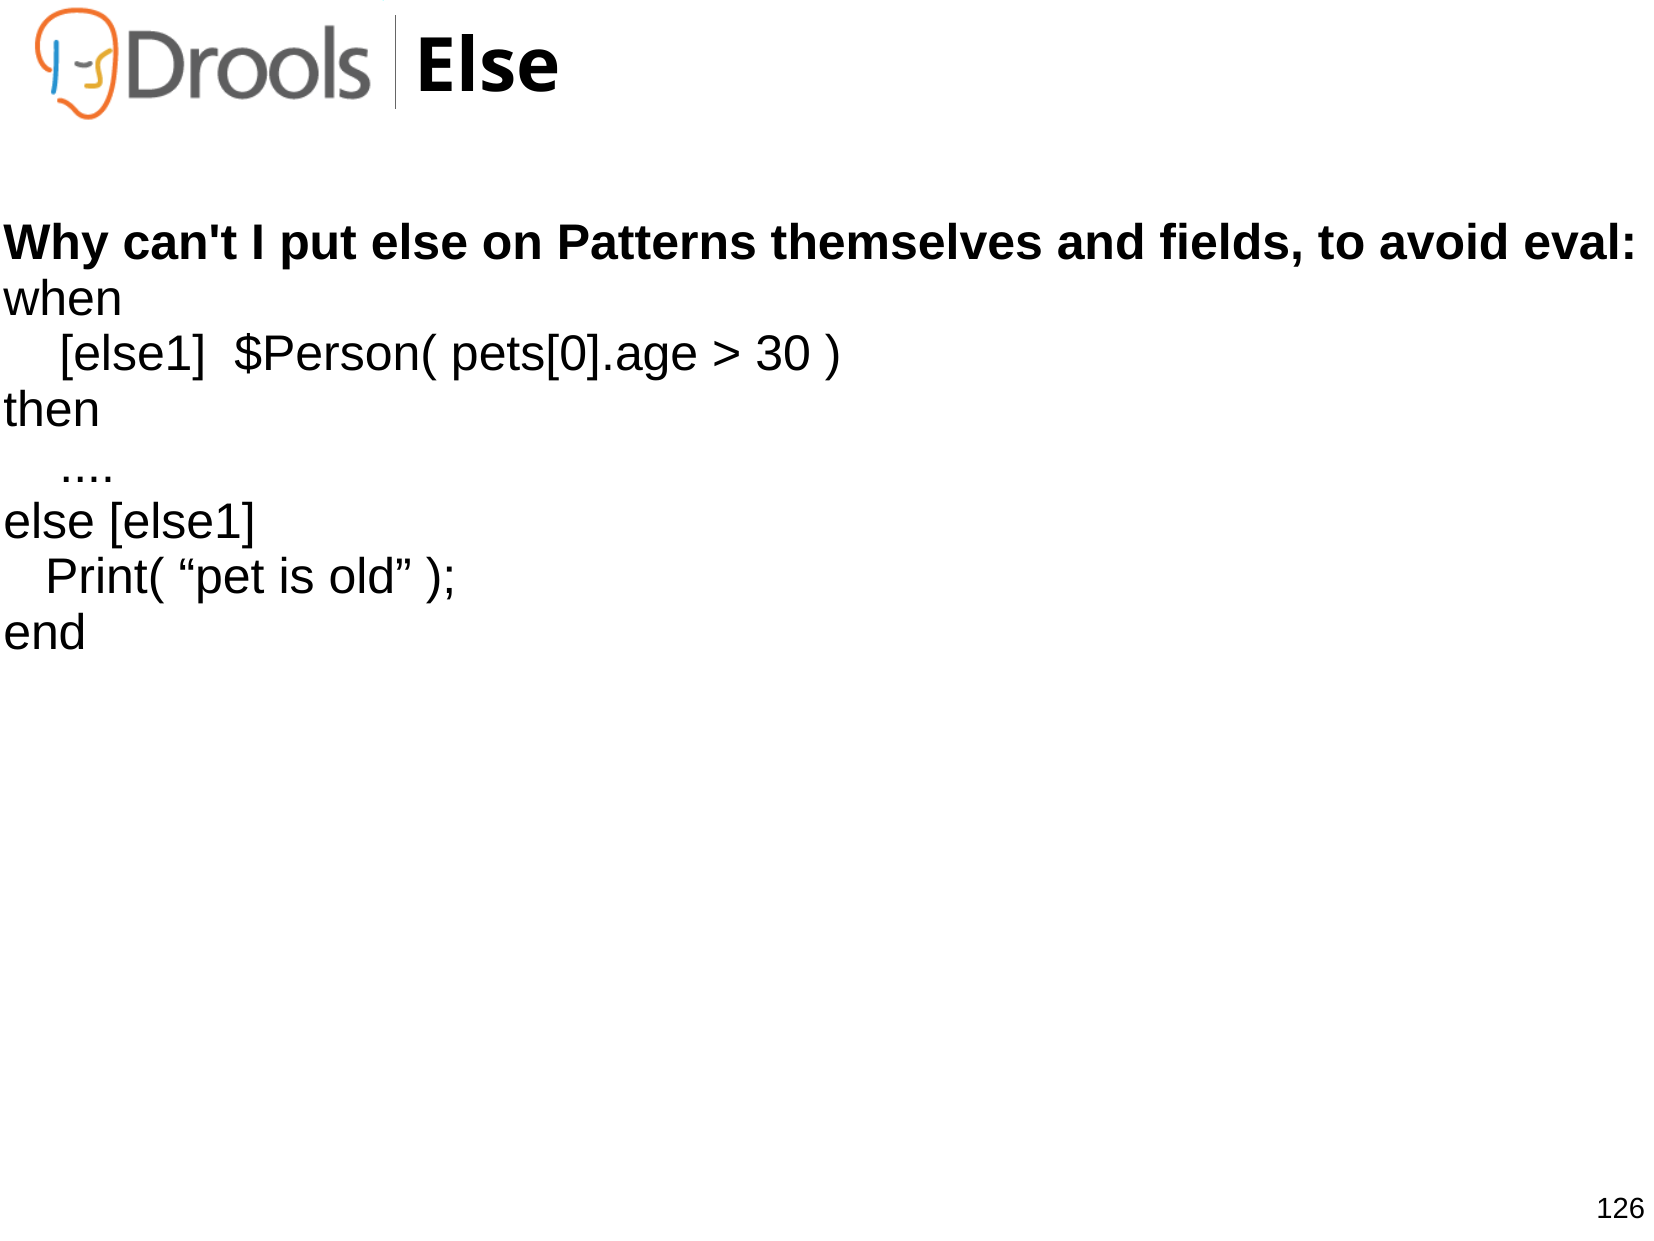

# Else
Why can't I put else on Patterns themselves and fields, to avoid eval:
when
 [else1] $Person( pets[0].age > 30 )
then
 ....
else [else1]
 Print( “pet is old” );
end